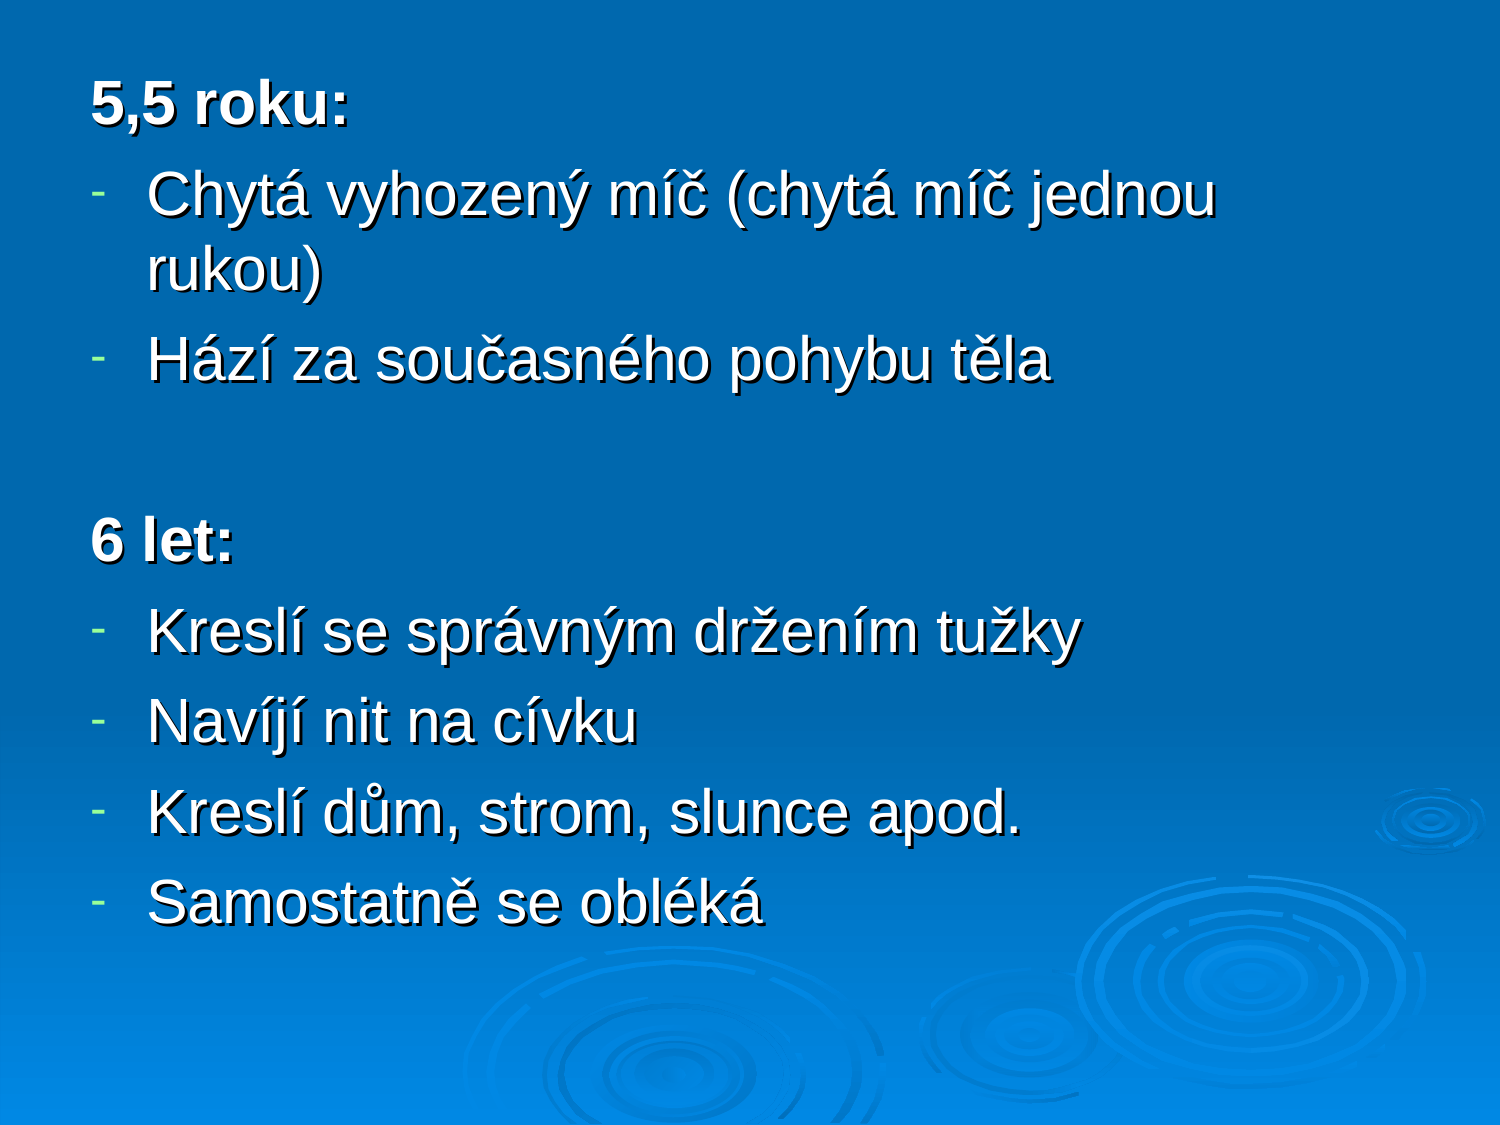

# 5,5 roku:
Chytá vyhozený míč (chytá míč jednou rukou)
Hází za současného pohybu těla
6 let:
Kreslí se správným držením tužky
Navíjí nit na cívku
Kreslí dům, strom, slunce apod.
Samostatně se obléká